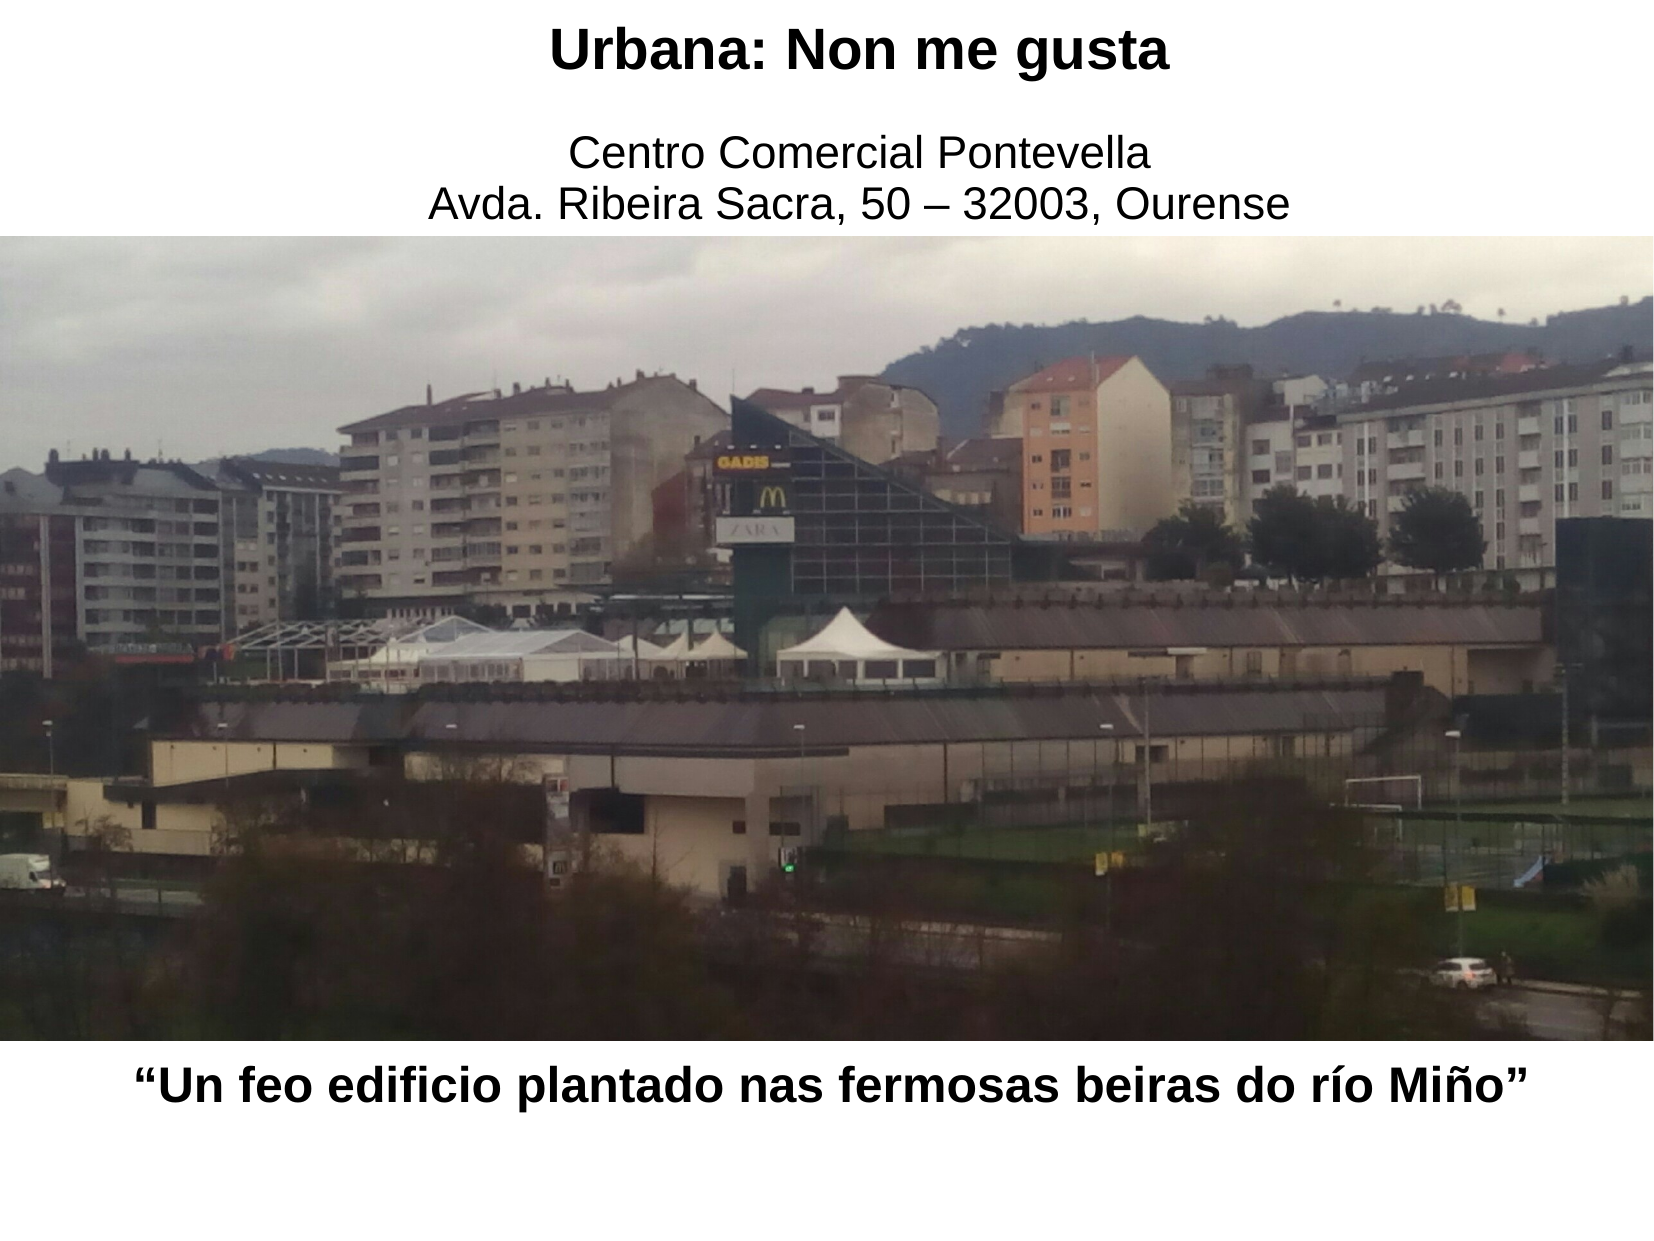

Urbana: Non me gusta
Centro Comercial Pontevella
Avda. Ribeira Sacra, 50 – 32003, Ourense
“Un feo edificio plantado nas fermosas beiras do río Miño”